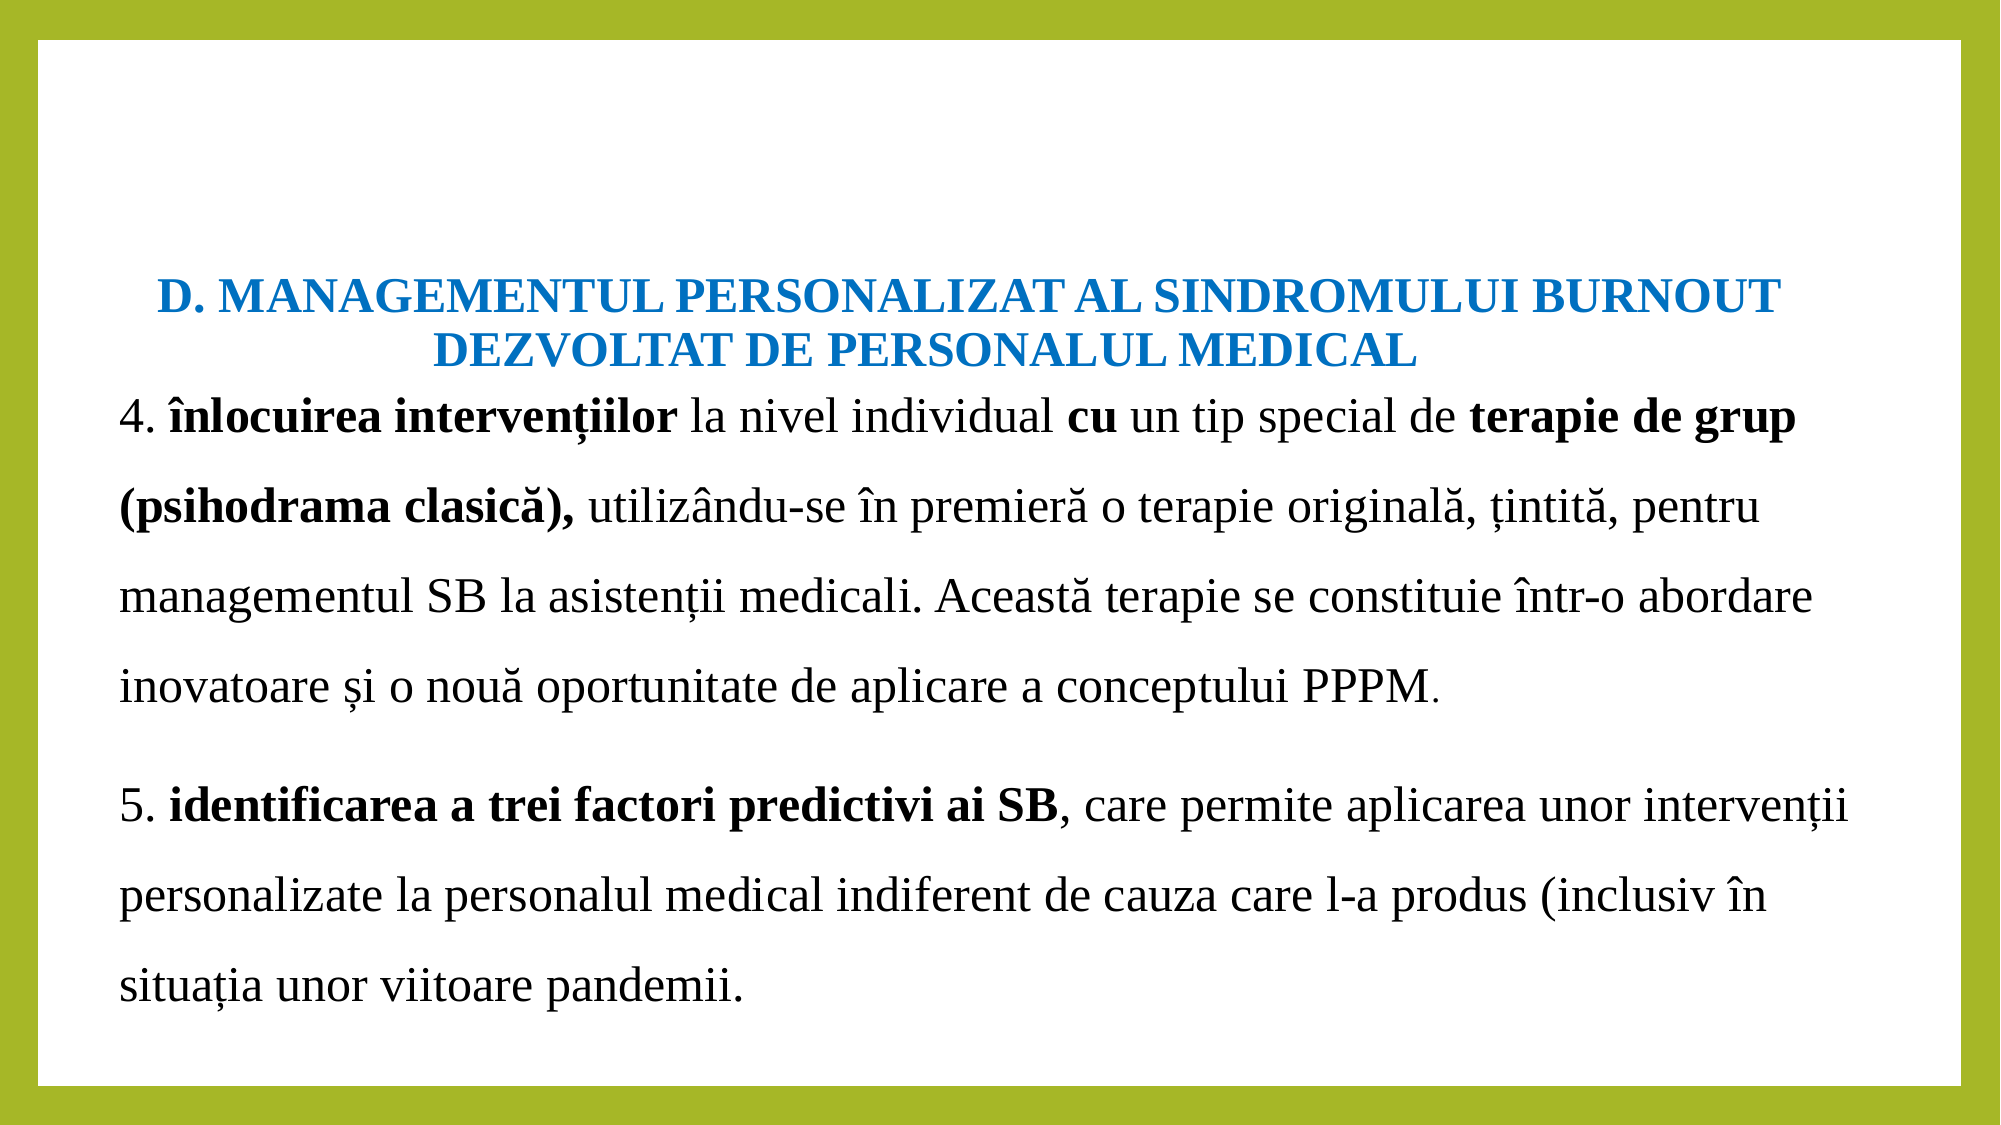

# D. MANAGEMENTUL PERSONALIZAT AL SINDROMULUI BURNOUT DEZVOLTAT DE PERSONALUL MEDICAL
4. înlocuirea intervențiilor la nivel individual cu un tip special de terapie de grup (psihodrama clasică), utilizându-se în premieră o terapie originală, țintită, pentru managementul SB la asistenții medicali. Această terapie se constituie într-o abordare inovatoare și o nouă oportunitate de aplicare a conceptului PPPM.
5. identificarea a trei factori predictivi ai SB, care permite aplicarea unor intervenții personalizate la personalul medical indiferent de cauza care l-a produs (inclusiv în situația unor viitoare pandemii.